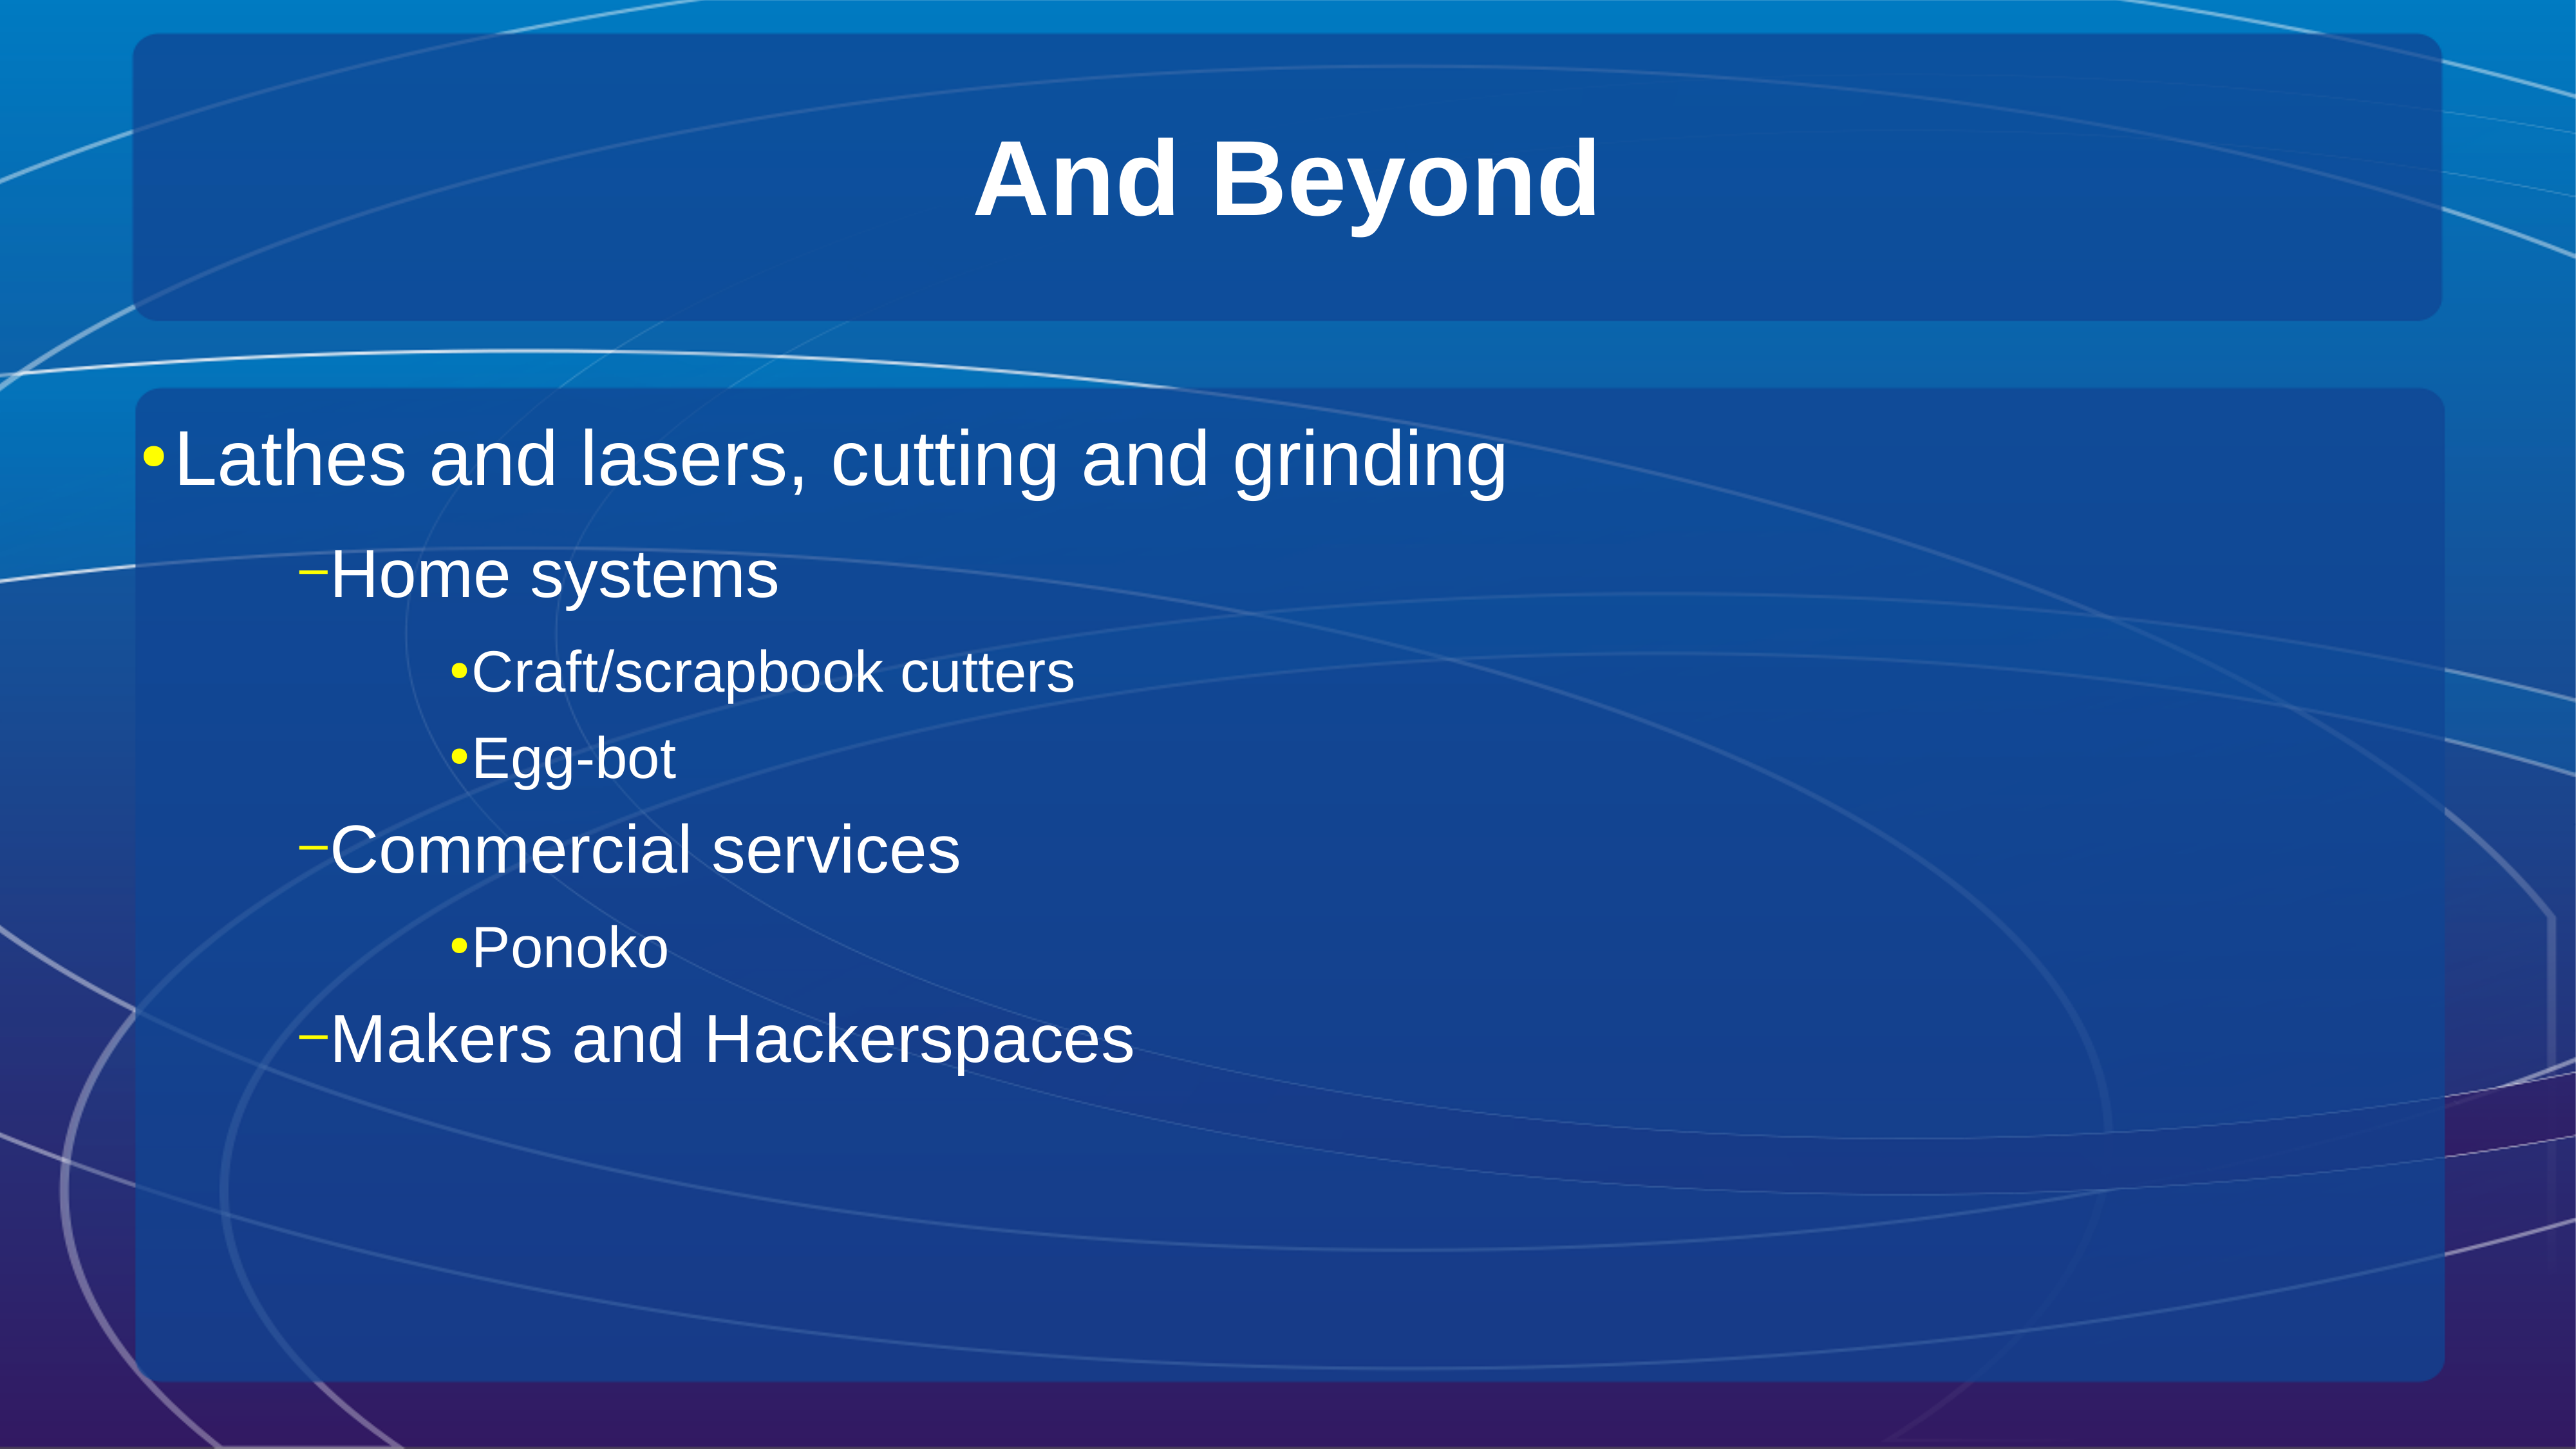

# And Beyond
Lathes and lasers, cutting and grinding
Home systems
Craft/scrapbook cutters
Egg-bot
Commercial services
Ponoko
Makers and Hackerspaces